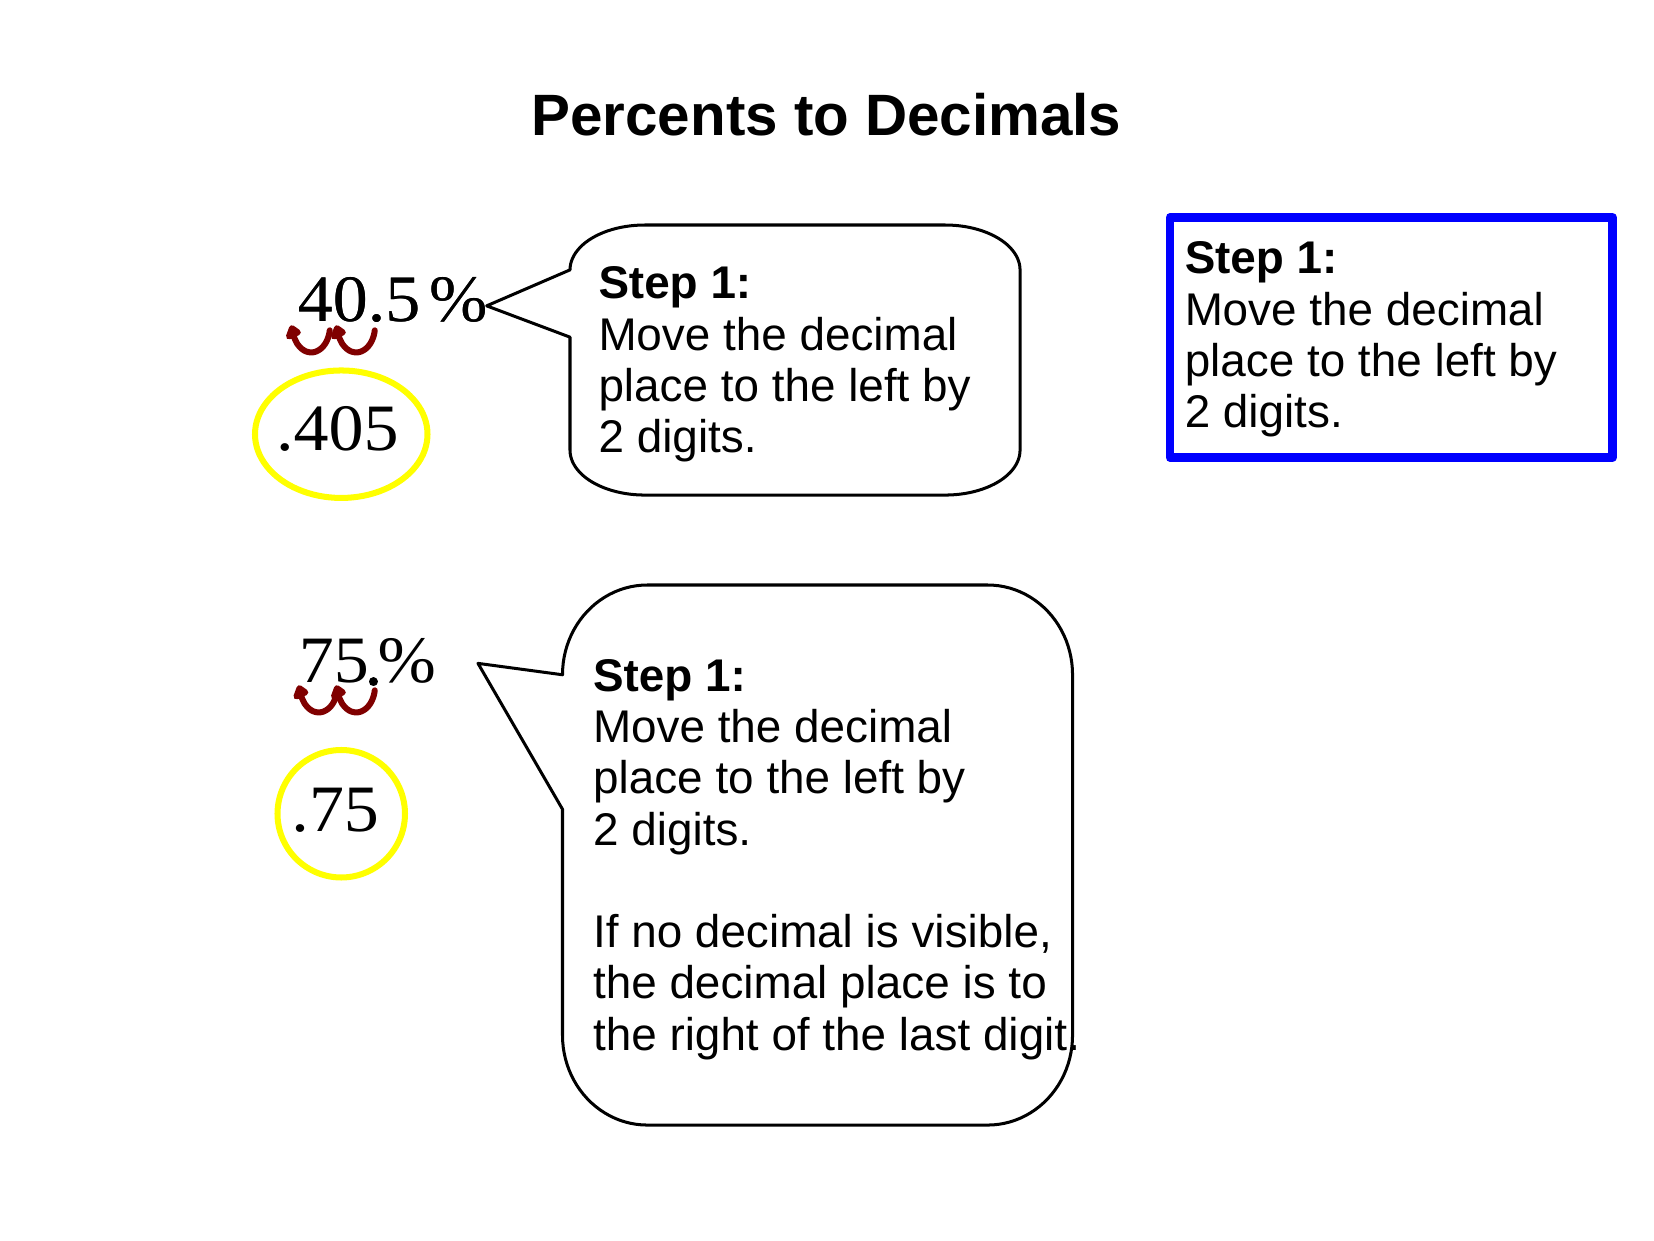

Percents to Decimals
Step 1:
Move the decimal
place to the left by
2 digits.
Step 1:
Move the decimal
place to the left by
2 digits.
Step 1:
Move the decimal
place to the left by
2 digits.
If no decimal is visible,
the decimal place is to
the right of the last digit.